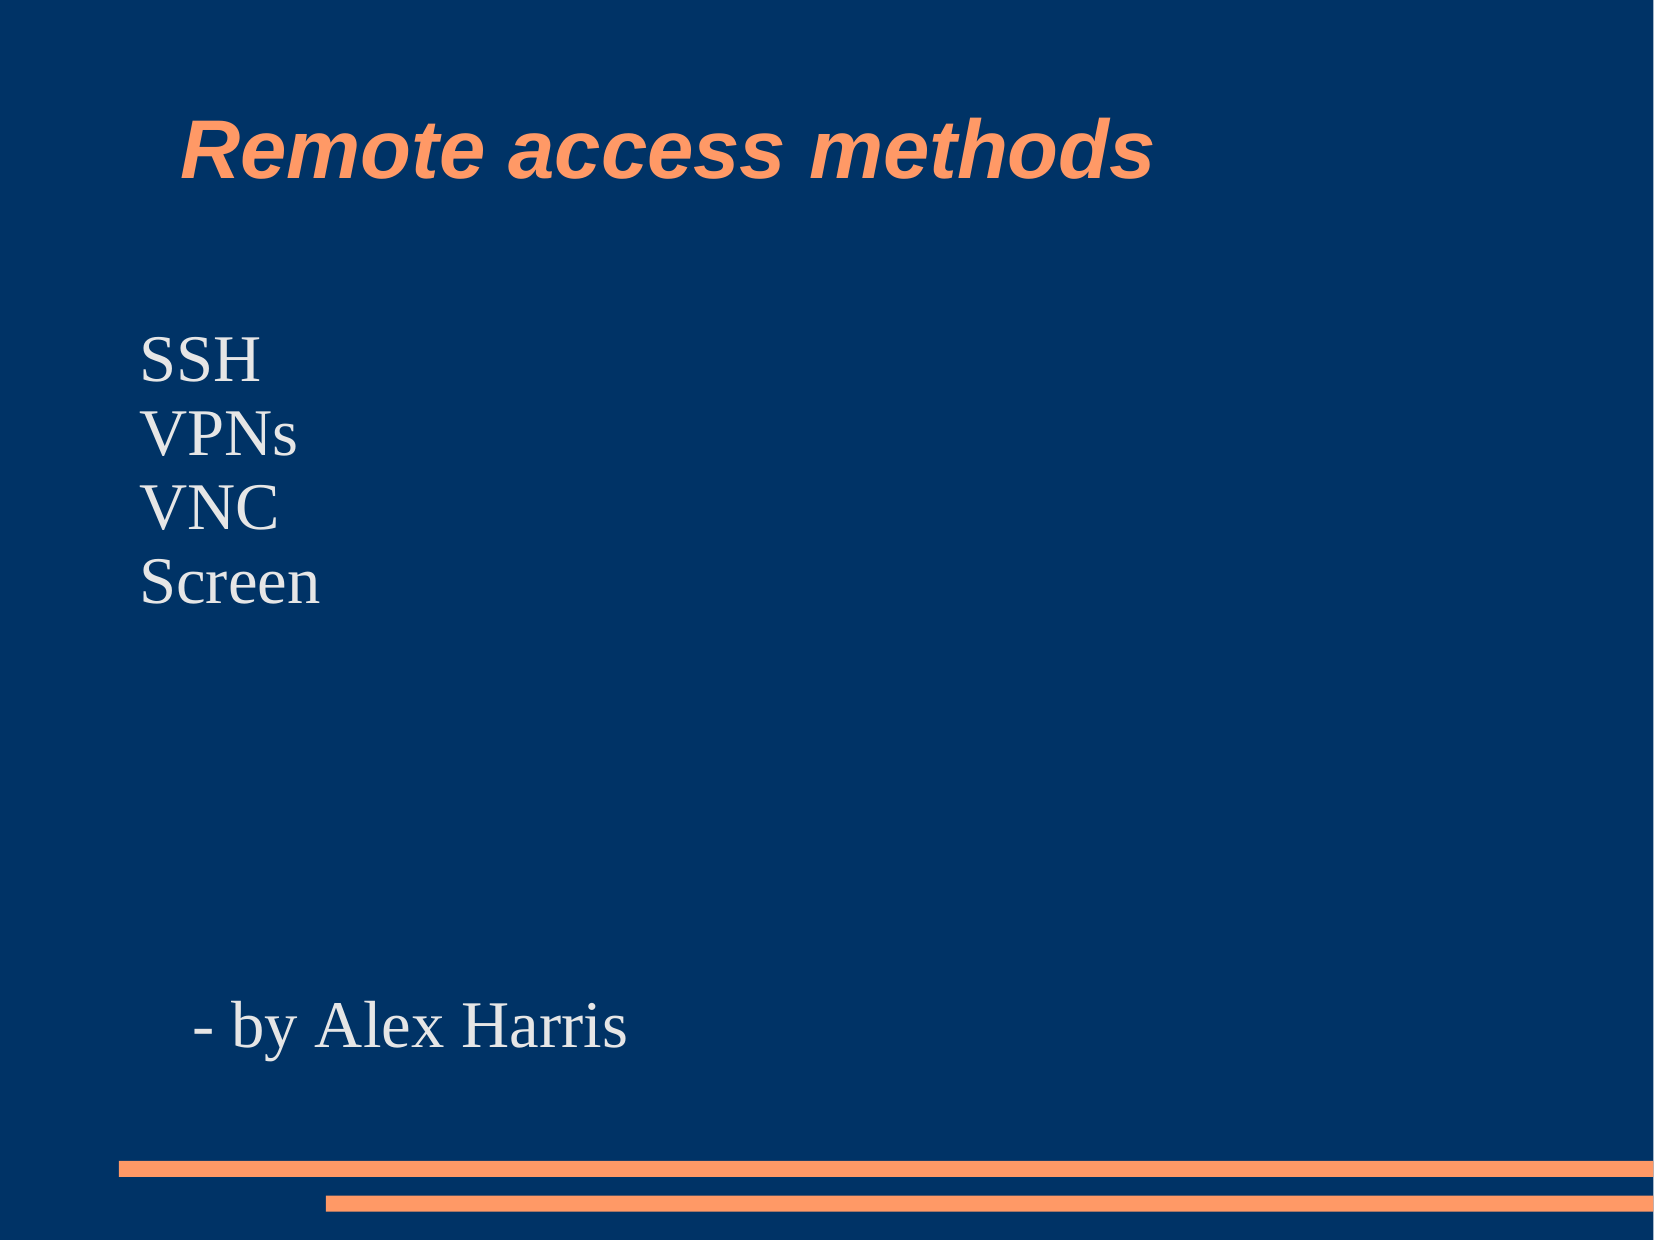

# Remote access methods
SSH
VPNs
VNC
Screen
- by Alex Harris